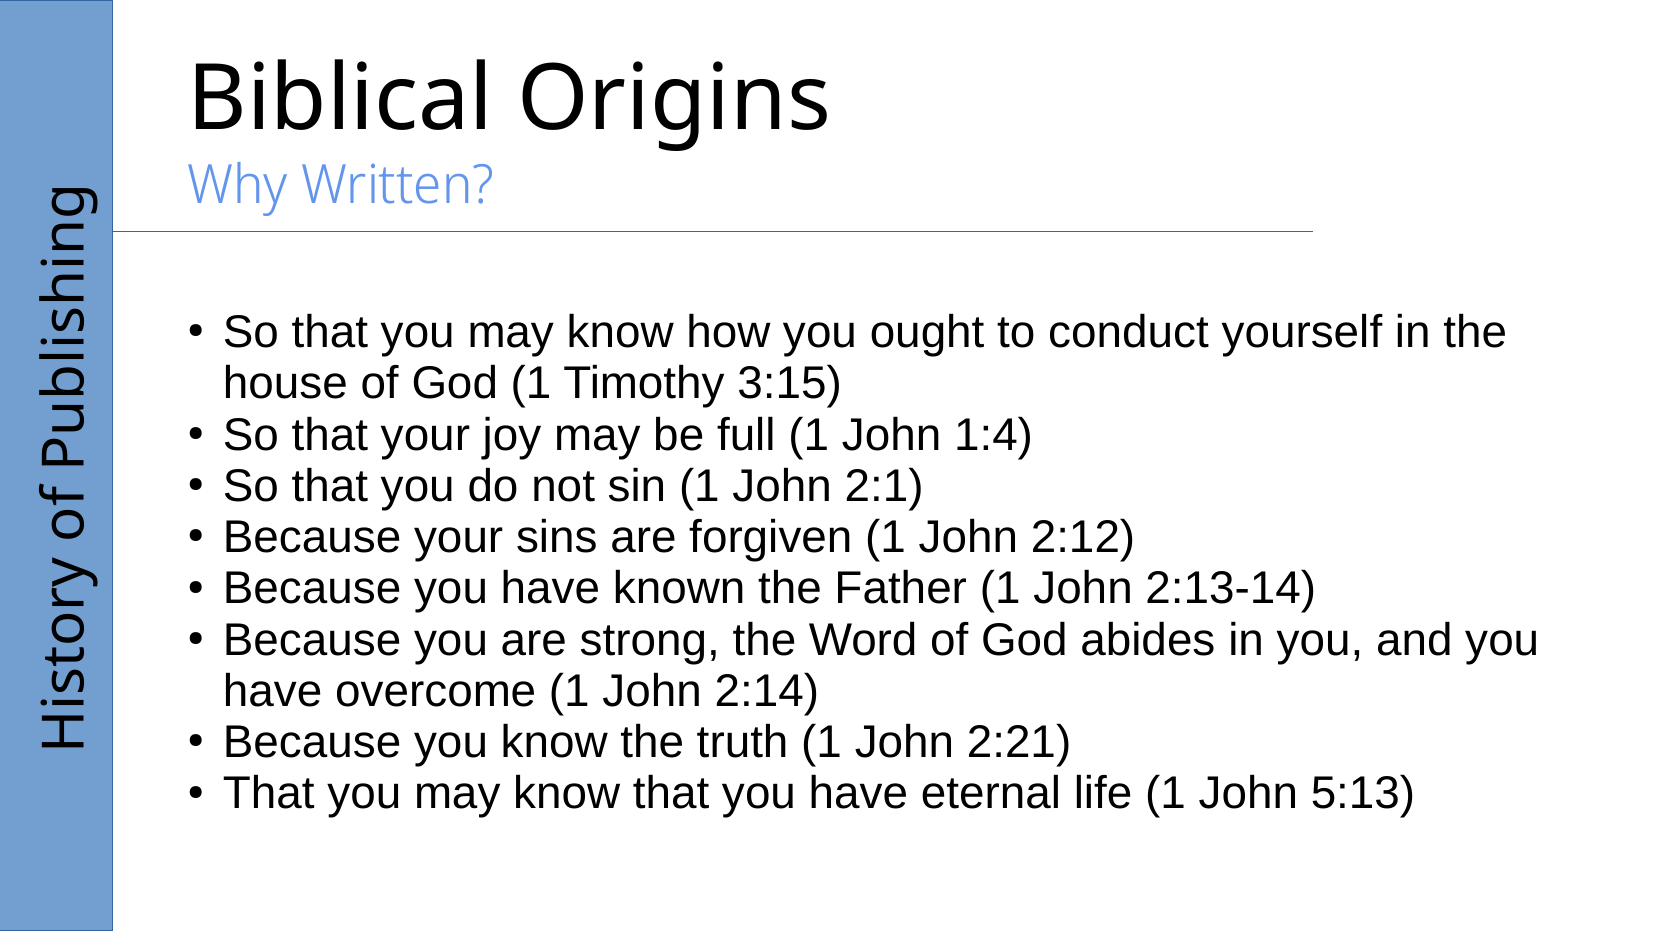

# Biblical Origins
Why Written?
So that you may know how you ought to conduct yourself in the house of God (1 Timothy 3:15)
So that your joy may be full (1 John 1:4)
So that you do not sin (1 John 2:1)
Because your sins are forgiven (1 John 2:12)
Because you have known the Father (1 John 2:13-14)
Because you are strong, the Word of God abides in you, and you have overcome (1 John 2:14)
Because you know the truth (1 John 2:21)
That you may know that you have eternal life (1 John 5:13)
History of Publishing